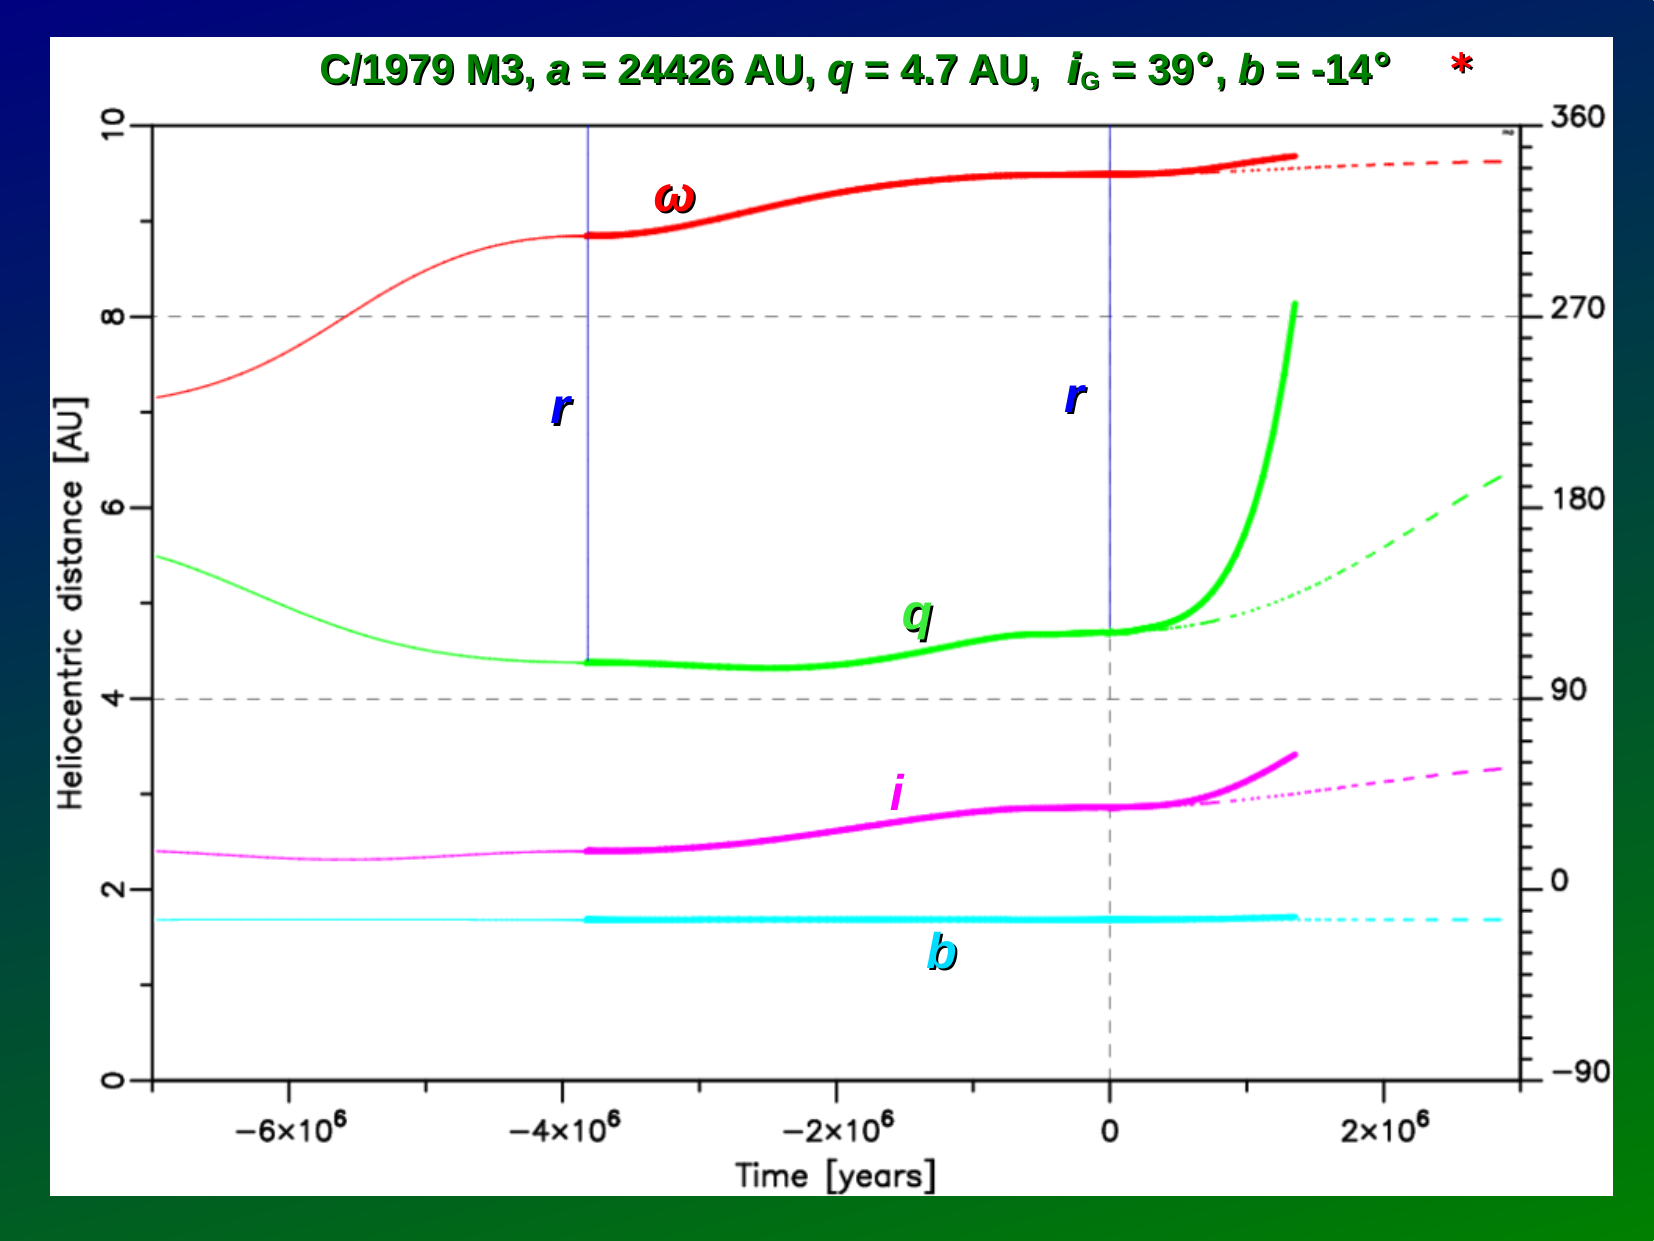

C/1979 M3, a = 24426 AU, q = 4.7 AU, iG = 39°, b = -14° *
ω
r
r
q
i
b